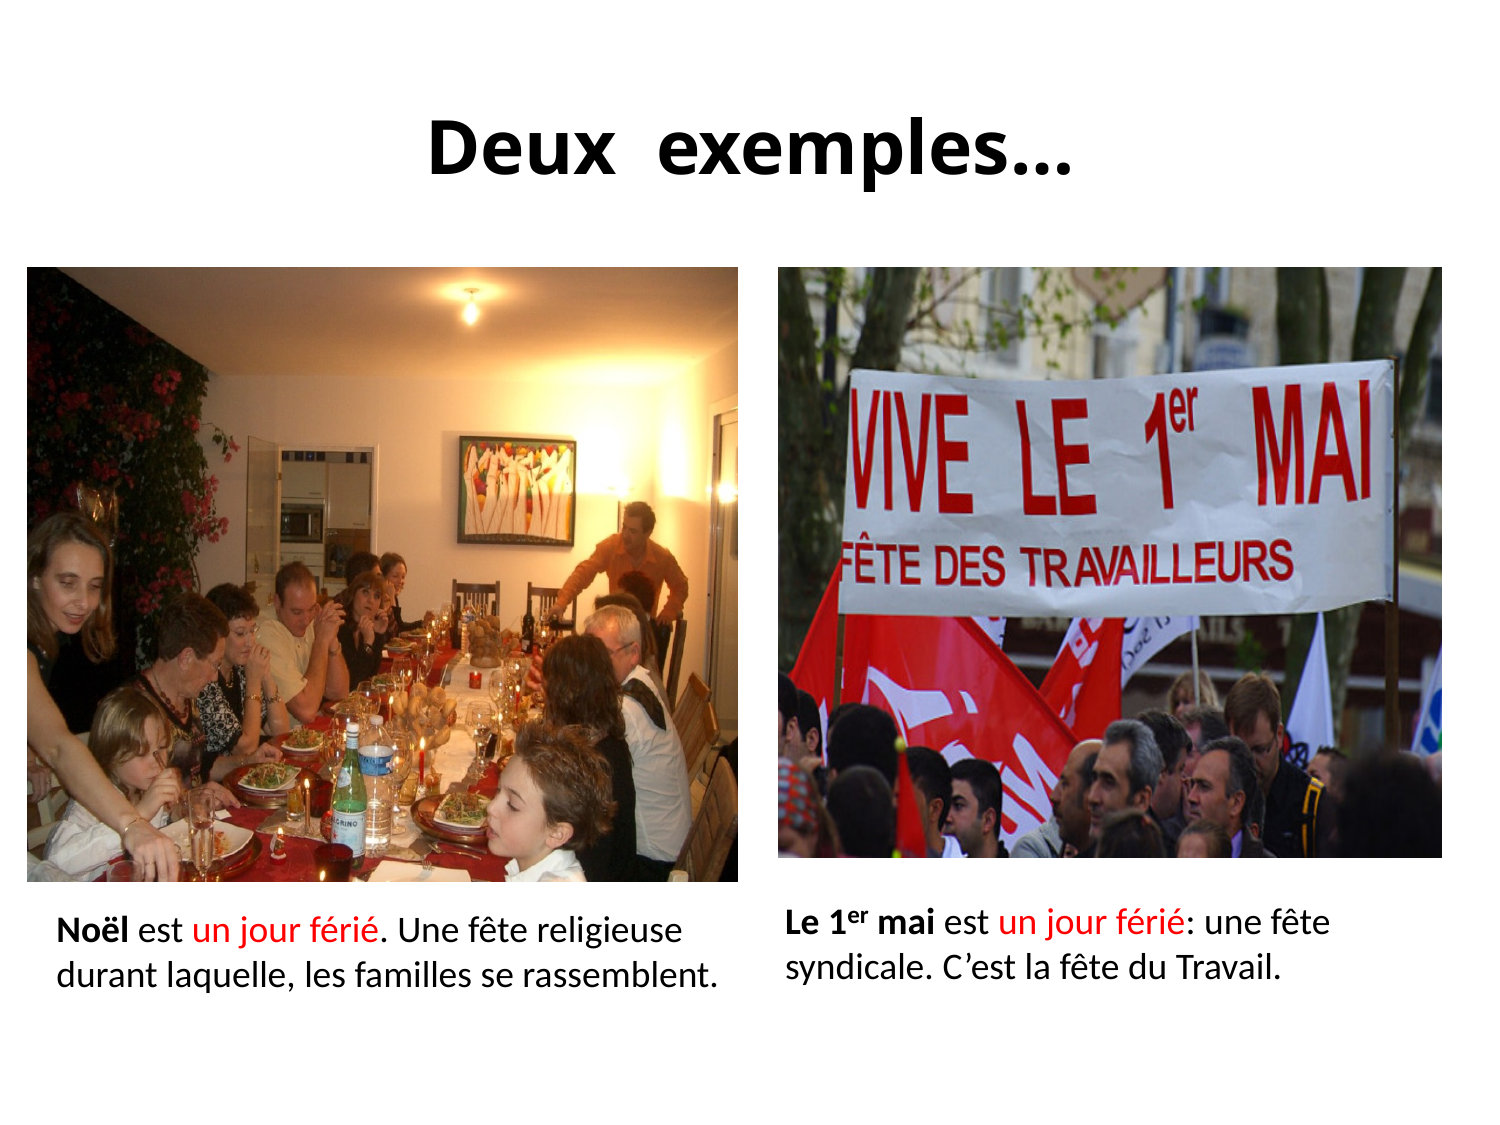

# Deux exemples…
Le 1er mai est un jour férié: une fête syndicale. C’est la fête du Travail.
Noël est un jour férié. Une fête religieuse durant laquelle, les familles se rassemblent.